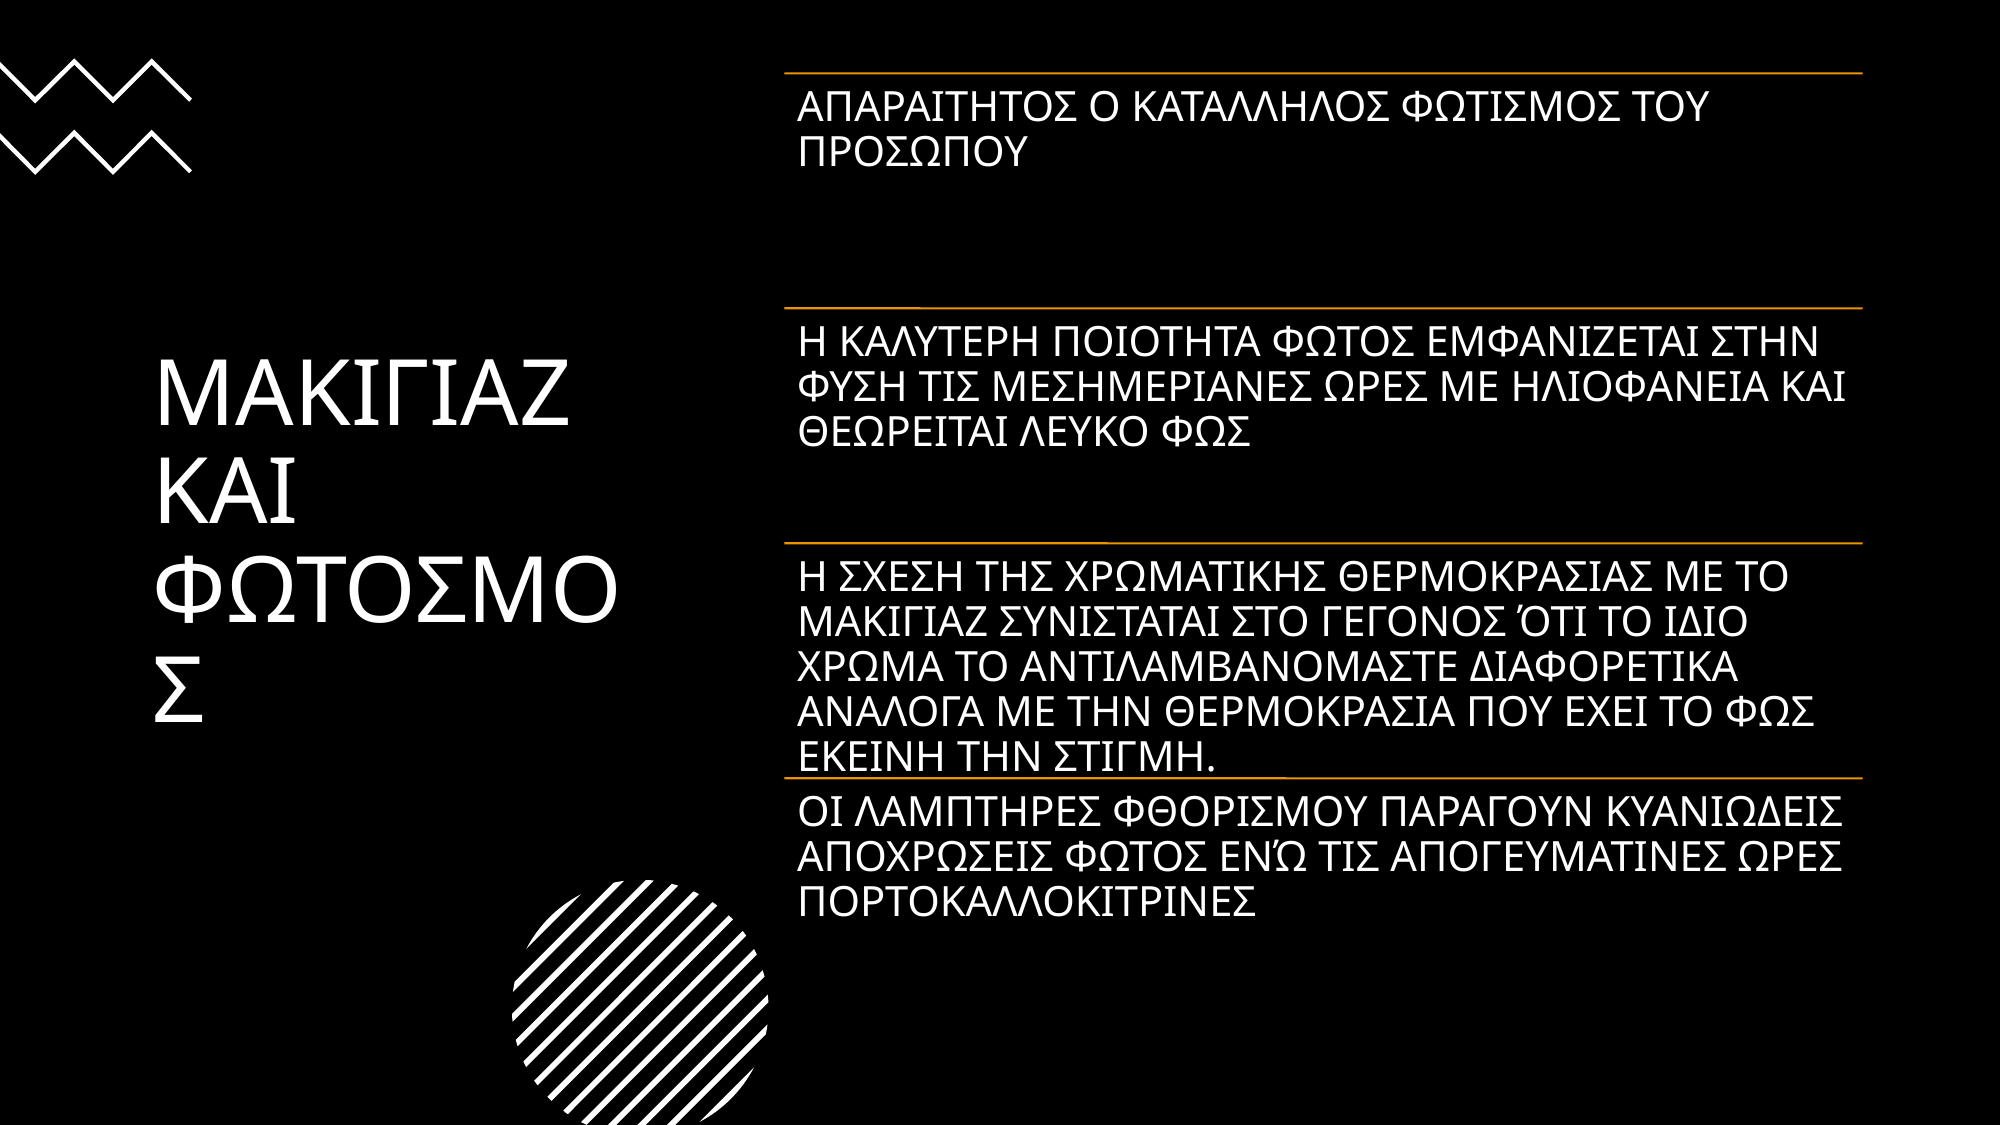

ΑΠΑΡΑΙΤΗΤΟΣ Ο ΚΑΤΑΛΛΗΛΟΣ ΦΩΤΙΣΜΟΣ ΤΟΥ ΠΡΟΣΩΠΟΥ
Η ΚΑΛΥΤΕΡΗ ΠΟΙΟΤΗΤΑ ΦΩΤΟΣ ΕΜΦΑΝΙΖΕΤΑΙ ΣΤΗΝ ΦΥΣΗ ΤΙΣ ΜΕΣΗΜΕΡΙΑΝΕΣ ΩΡΕΣ ΜΕ ΗΛΙΟΦΑΝΕΙΑ ΚΑΙ ΘΕΩΡΕΙΤΑΙ ΛΕΥΚΟ ΦΩΣ
Η ΣΧΕΣΗ ΤΗΣ ΧΡΩΜΑΤΙΚΗΣ ΘΕΡΜΟΚΡΑΣΙΑΣ ΜΕ ΤΟ ΜΑΚΙΓΙΑΖ ΣΥΝΙΣΤΑΤΑΙ ΣΤΟ ΓΕΓΟΝΟΣ ΌΤΙ ΤΟ ΙΔΙΟ ΧΡΩΜΑ ΤΟ ΑΝΤΙΛΑΜΒΑΝΟΜΑΣΤΕ ΔΙΑΦΟΡΕΤΙΚΑ ΑΝΑΛΟΓΑ ΜΕ ΤΗΝ ΘΕΡΜΟΚΡΑΣΙΑ ΠΟΥ ΕΧΕΙ ΤΟ ΦΩΣ ΕΚΕΙΝΗ ΤΗΝ ΣΤΙΓΜΗ.
ΟΙ ΛΑΜΠΤΗΡΕΣ ΦΘΟΡΙΣΜΟΥ ΠΑΡΑΓΟΥΝ ΚΥΑΝΙΩΔΕΙΣ ΑΠΟΧΡΩΣΕΙΣ ΦΩΤΟΣ ΕΝΏ ΤΙΣ ΑΠΟΓΕΥΜΑΤΙΝΕΣ ΩΡΕΣ ΠΟΡΤΟΚΑΛΛΟΚΙΤΡΙΝΕΣ
# ΜΑΚΙΓΙΑΖ ΚΑΙ ΦΩΤΟΣΜΟΣ